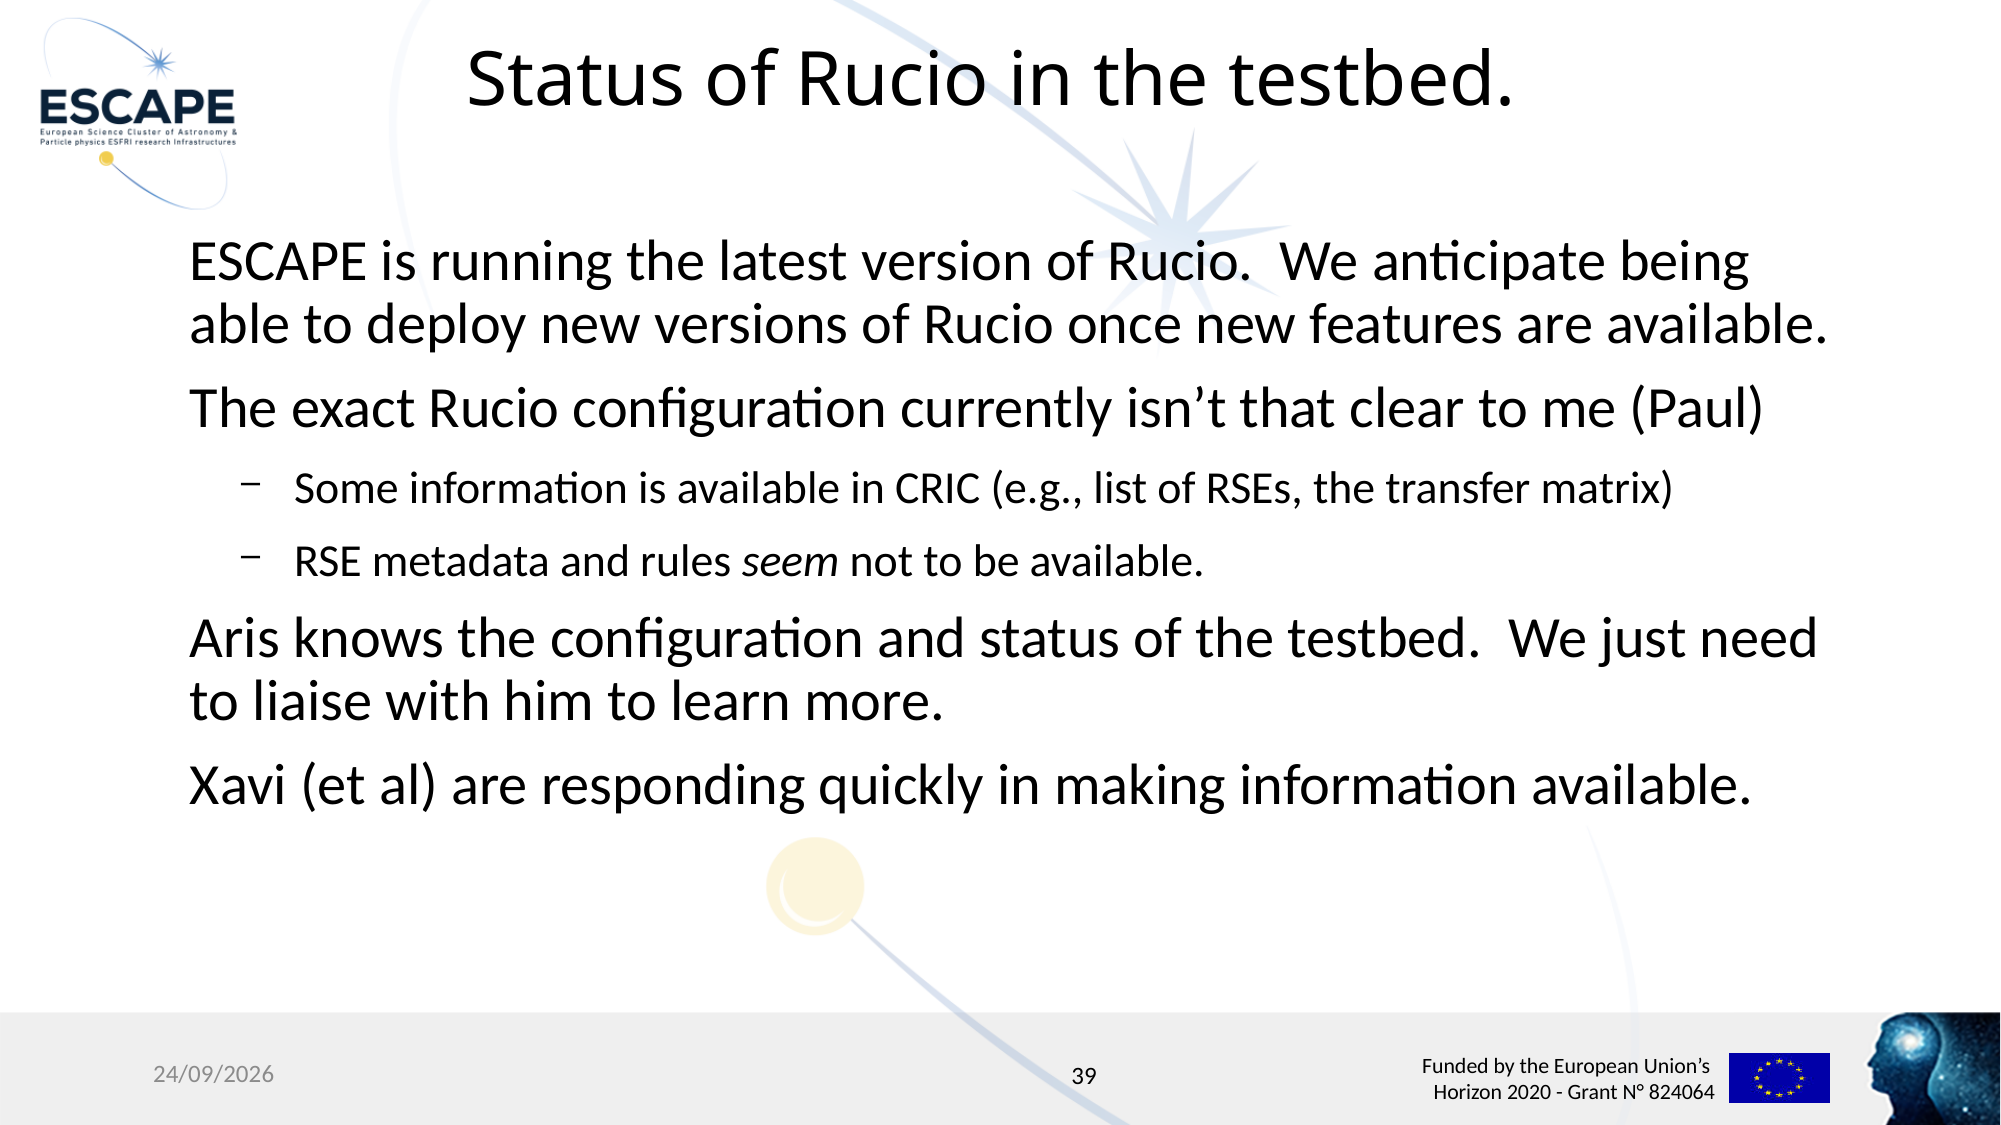

# Status of Rucio in the testbed.
ESCAPE is running the latest version of Rucio. We anticipate being able to deploy new versions of Rucio once new features are available.
The exact Rucio configuration currently isn’t that clear to me (Paul)
Some information is available in CRIC (e.g., list of RSEs, the transfer matrix)
RSE metadata and rules seem not to be available.
Aris knows the configuration and status of the testbed. We just need to liaise with him to learn more.
Xavi (et al) are responding quickly in making information available.